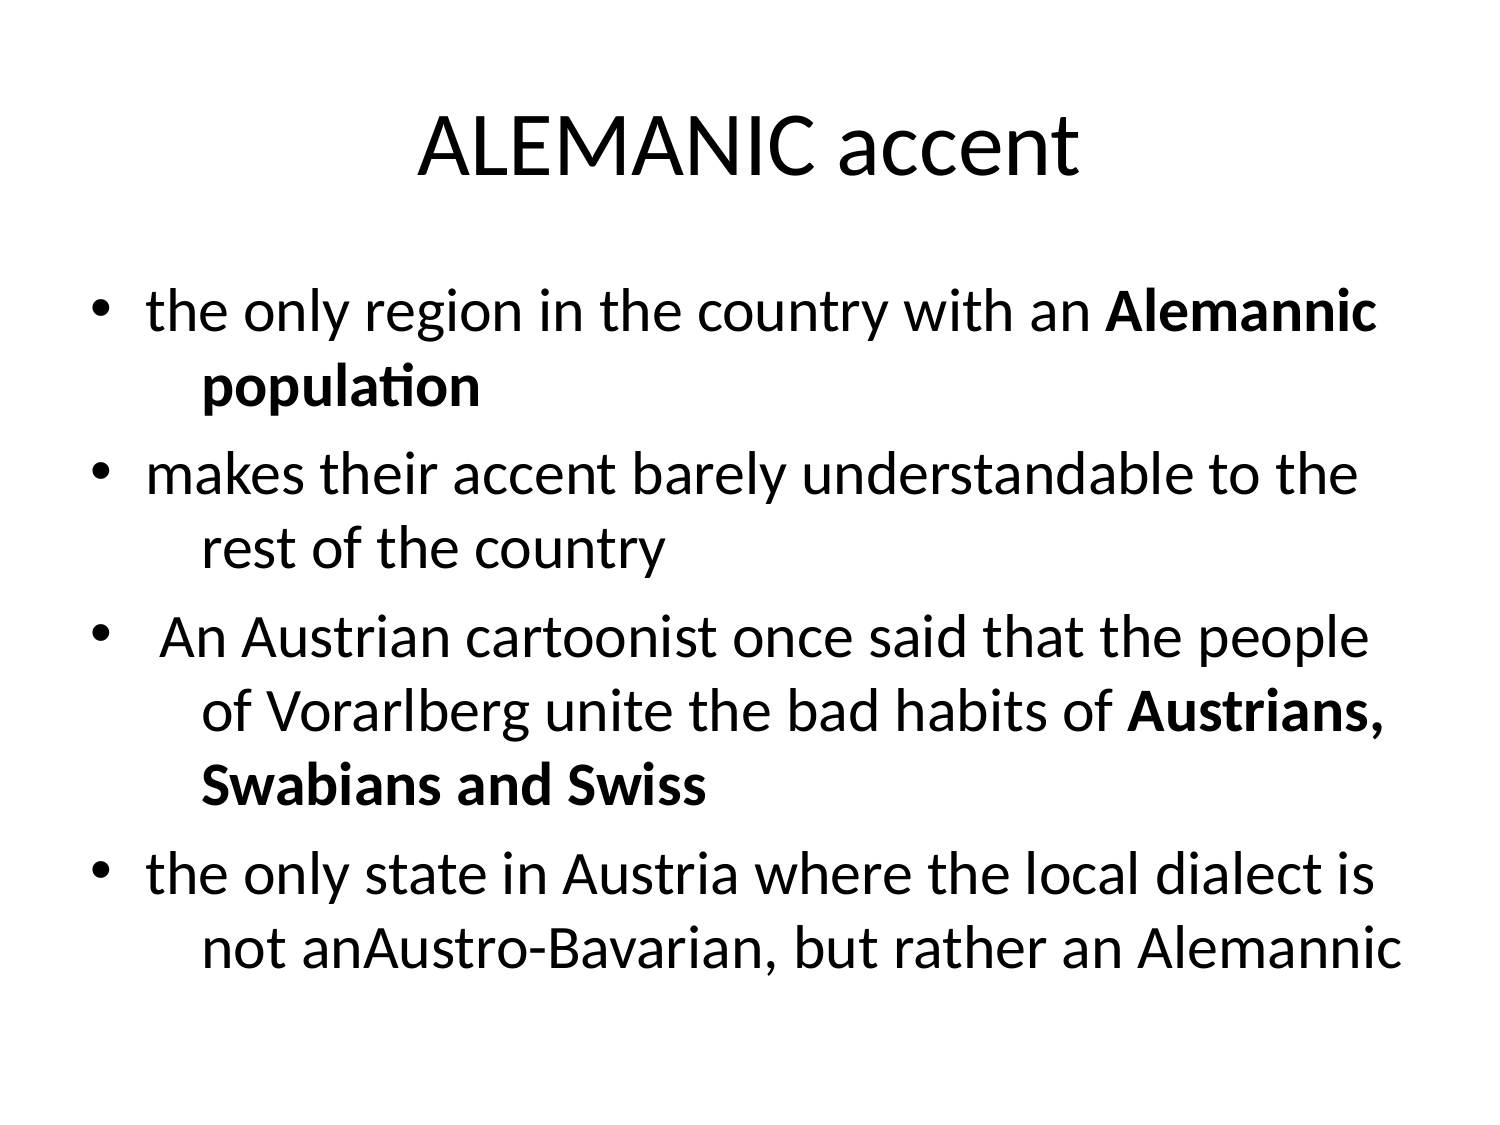

# ALEMANIC accent
the only region in the country with an Alemannic population
makes their accent barely understandable to the rest of the country
 An Austrian cartoonist once said that the people of Vorarlberg unite the bad habits of Austrians, Swabians and Swiss
the only state in Austria where the local dialect is not anAustro-Bavarian, but rather an Alemannic